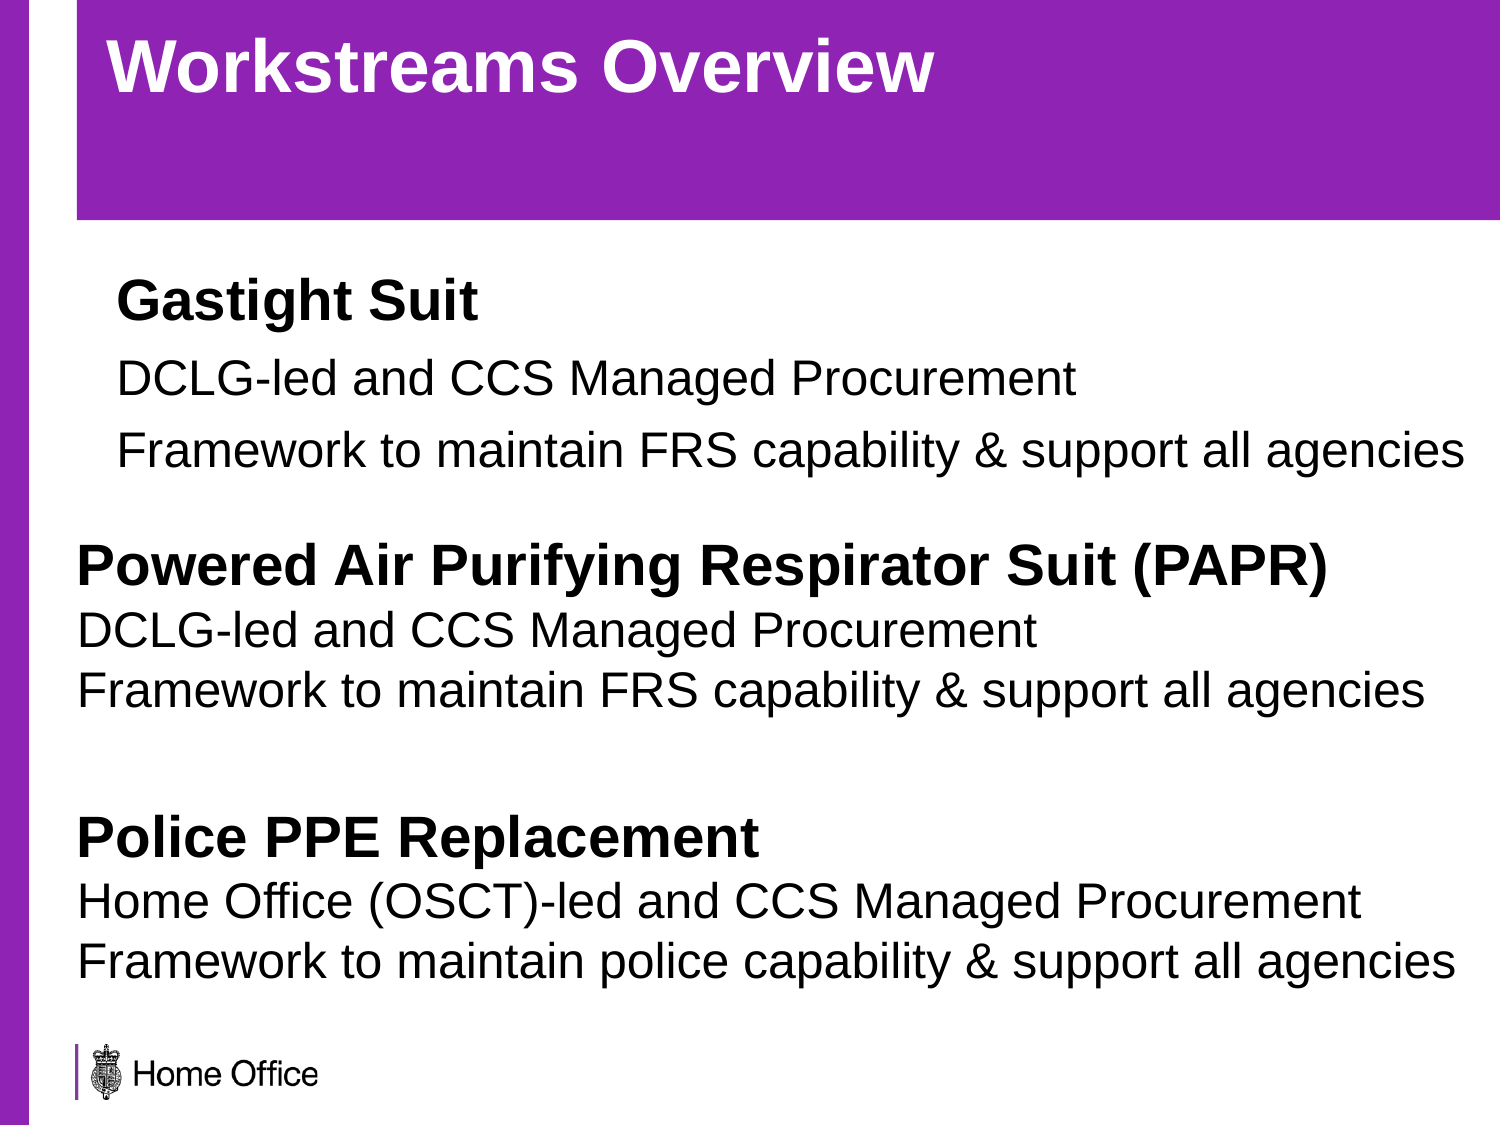

# Workstreams Overview
Gastight Suit
DCLG-led and CCS Managed Procurement
Framework to maintain FRS capability & support all agencies
Powered Air Purifying Respirator Suit (PAPR)
DCLG-led and CCS Managed Procurement
Framework to maintain FRS capability & support all agencies
Police PPE Replacement
Home Office (OSCT)-led and CCS Managed Procurement
Framework to maintain police capability & support all agencies